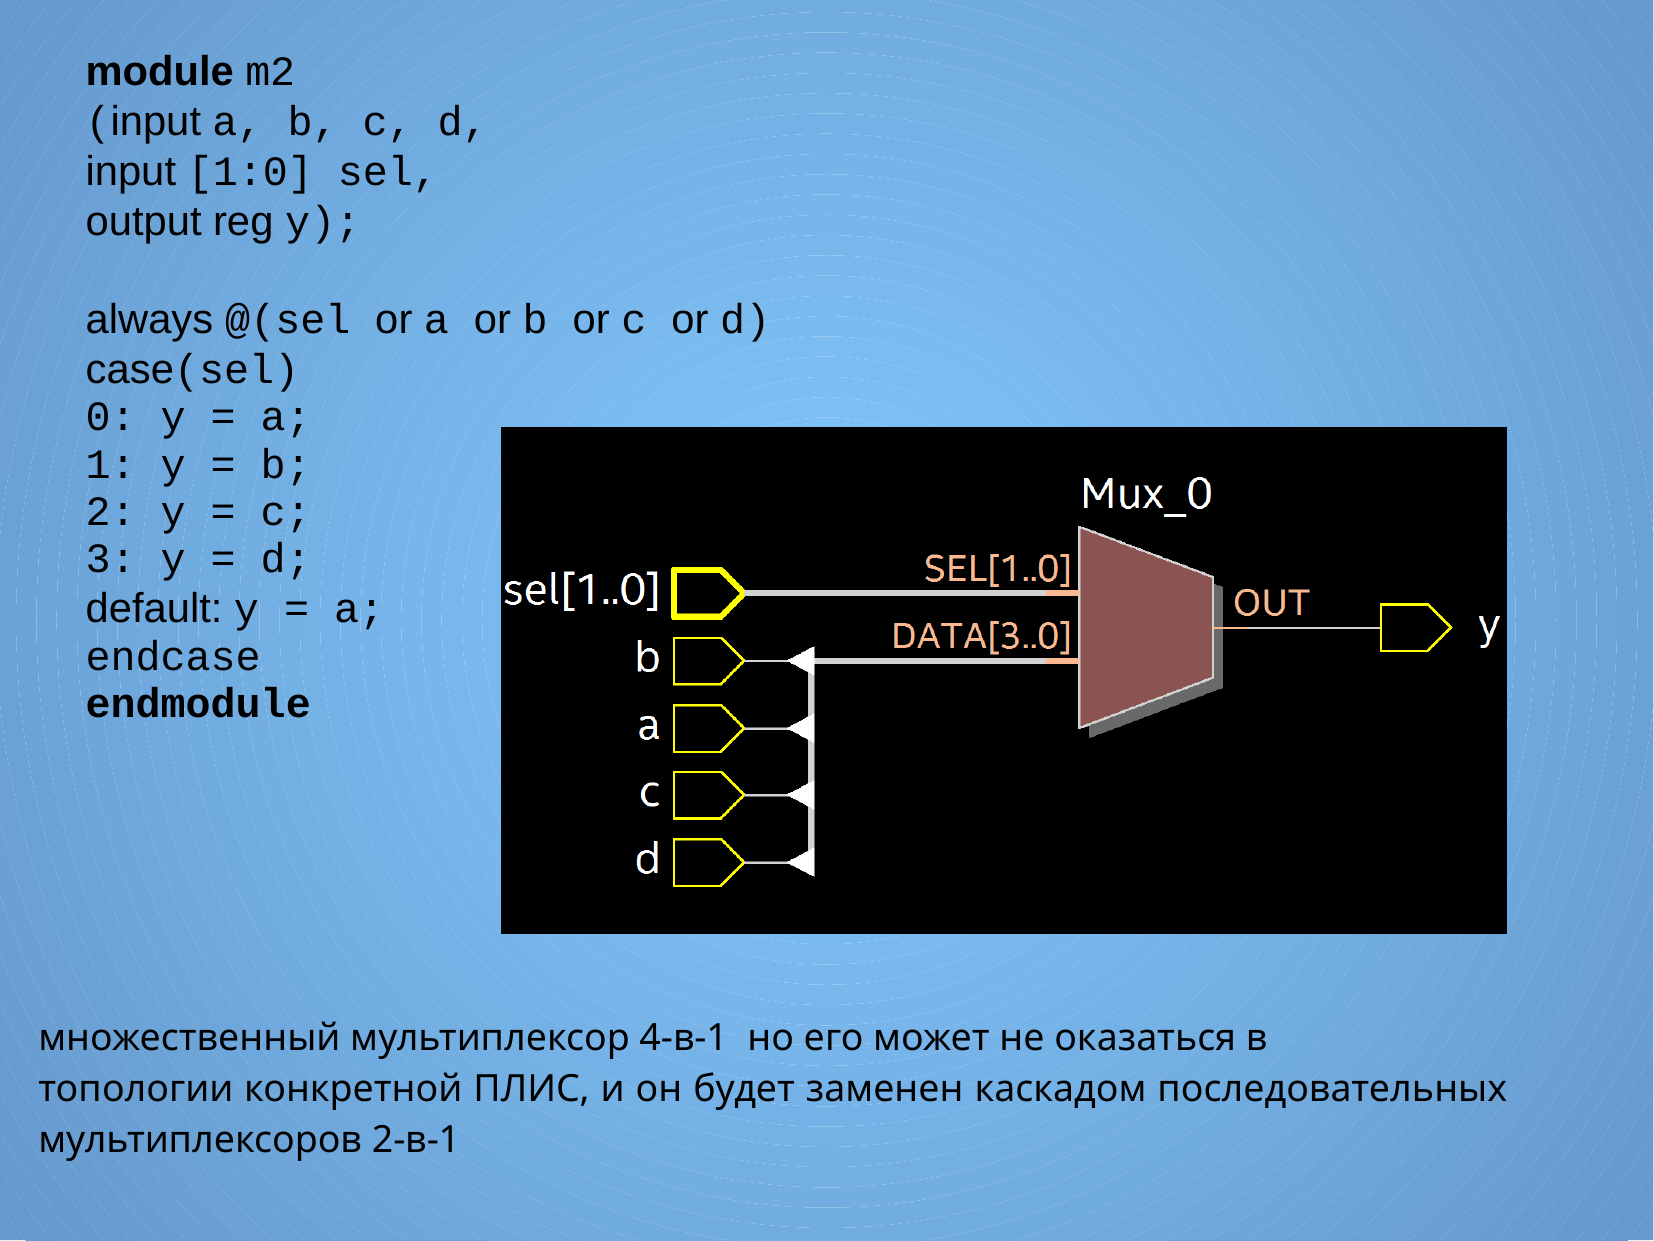

module m2
(input a, b, c, d,
input [1:0] sel,
output reg y);
always @(sel or a or b or c or d)
case(sel)
0: y = a;
1: y = b;
2: y = c;
3: y = d;
default: y = a;
endcase
endmodule
множественный мультиплексор 4-в-1 но его может не оказаться в
топологии конкретной ПЛИС, и он будет заменен каскадом последовательных мультиплексоров 2-в-1